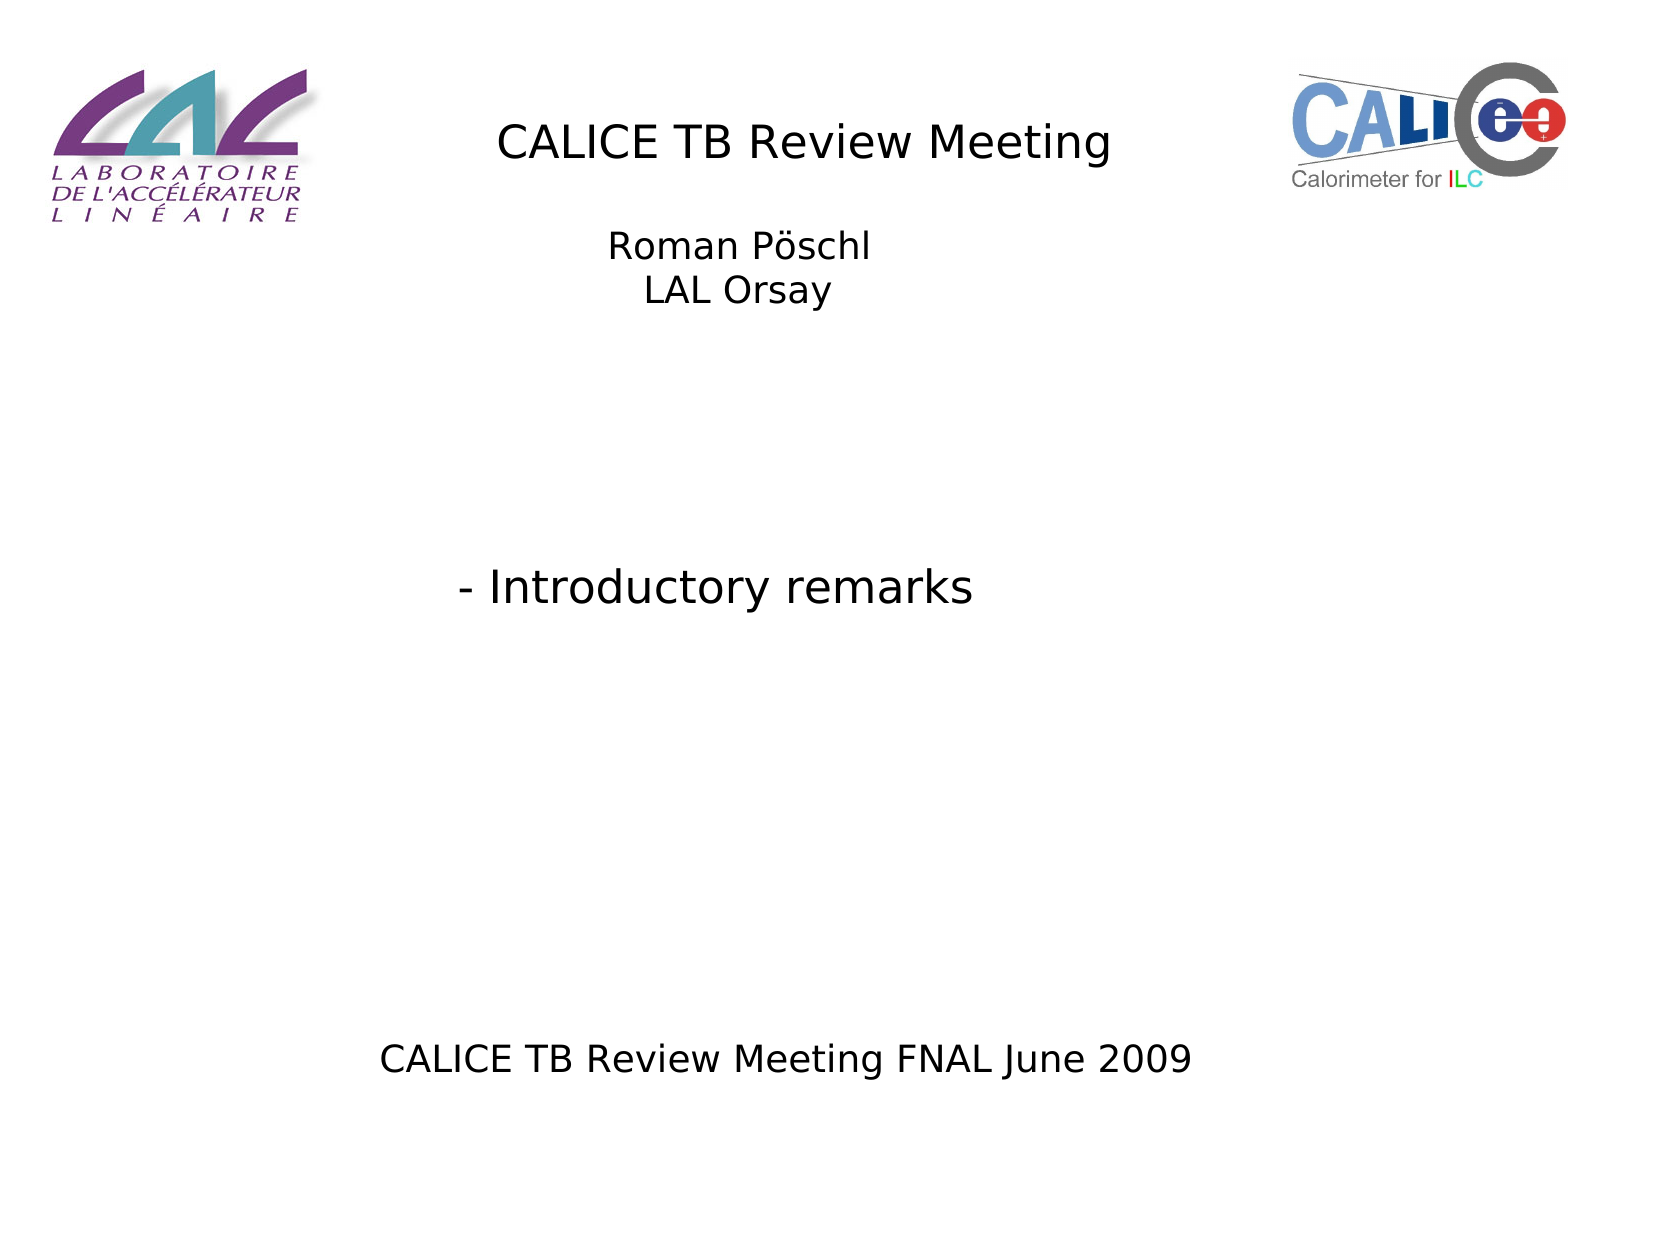

CALICE TB Review Meeting
 Roman Pöschl
 LAL Orsay
- Introductory remarks
CALICE TB Review Meeting FNAL June 2009